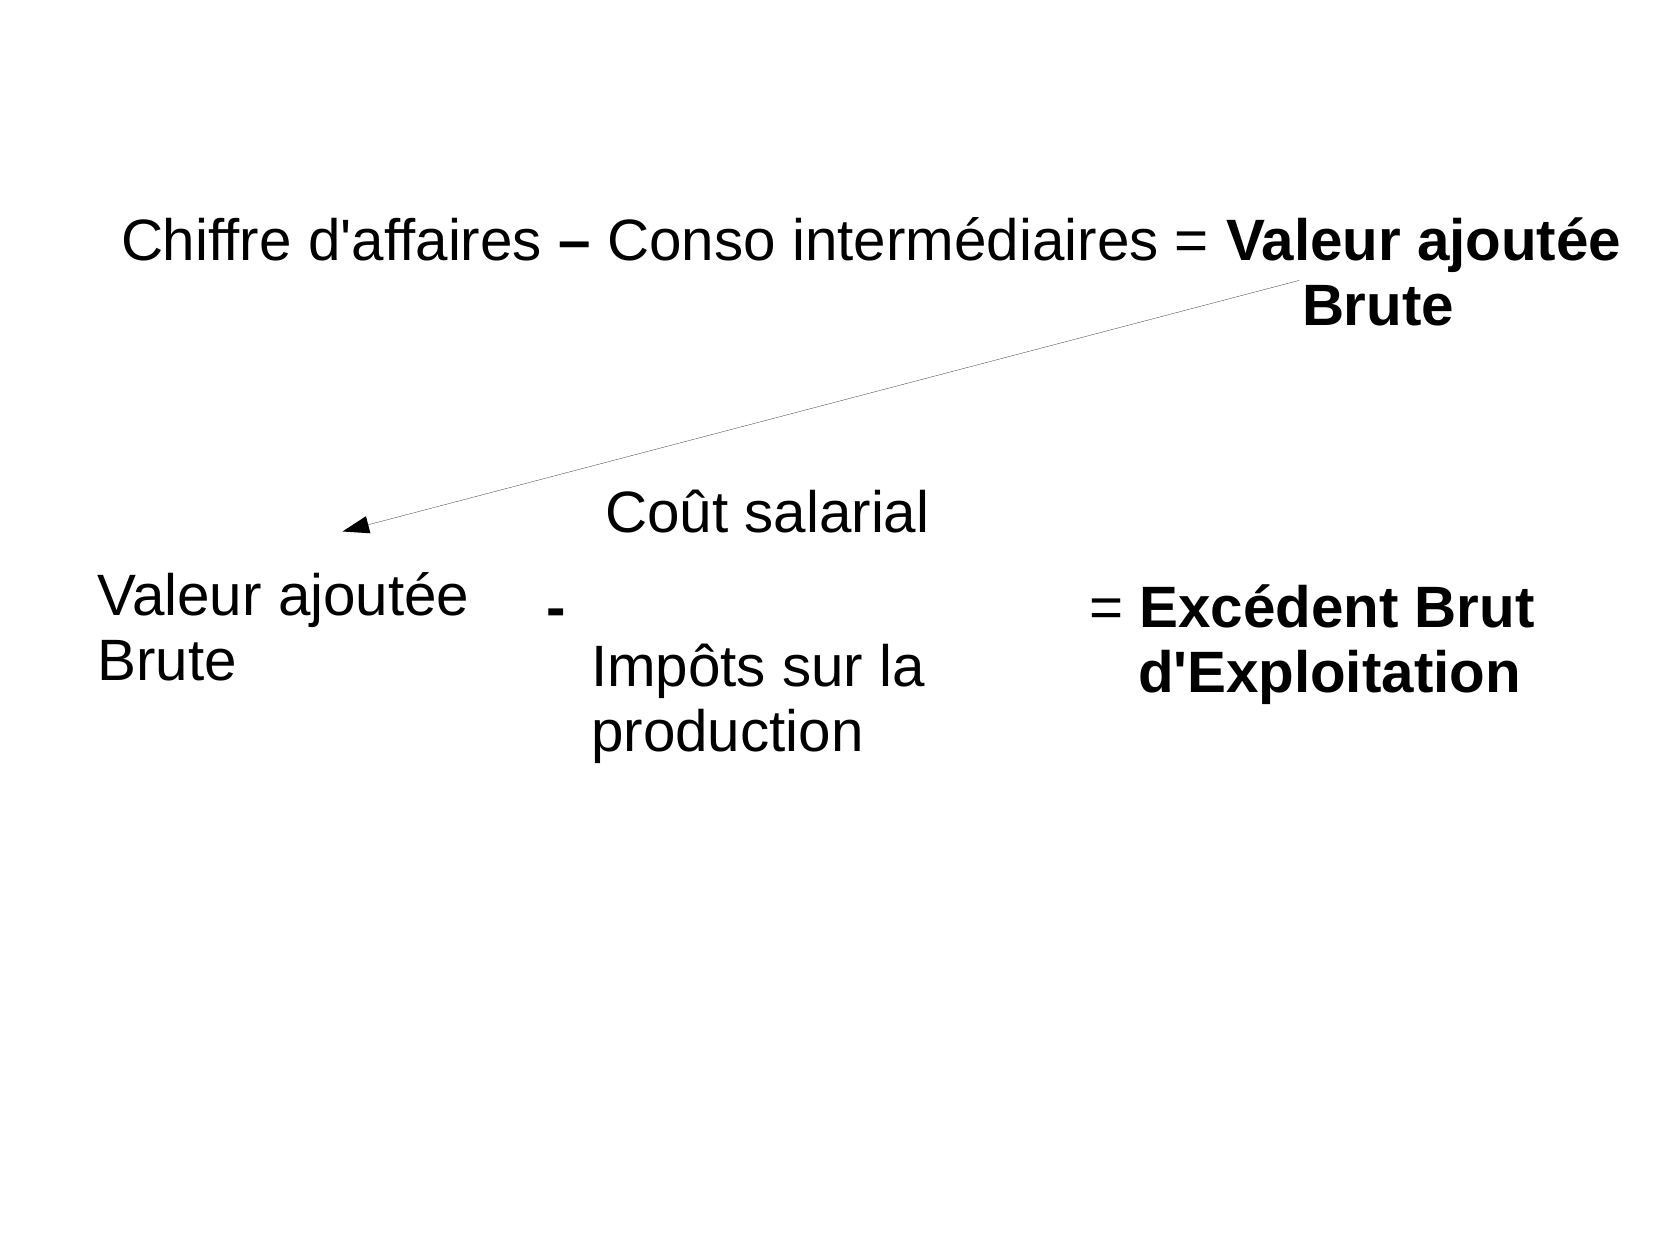

Chiffre d'affaires – Conso intermédiaires = Valeur ajoutée
																Brute
Coût salarial
Valeur ajoutée
Brute
-
= Excédent Brut
 d'Exploitation
Impôts sur la
production